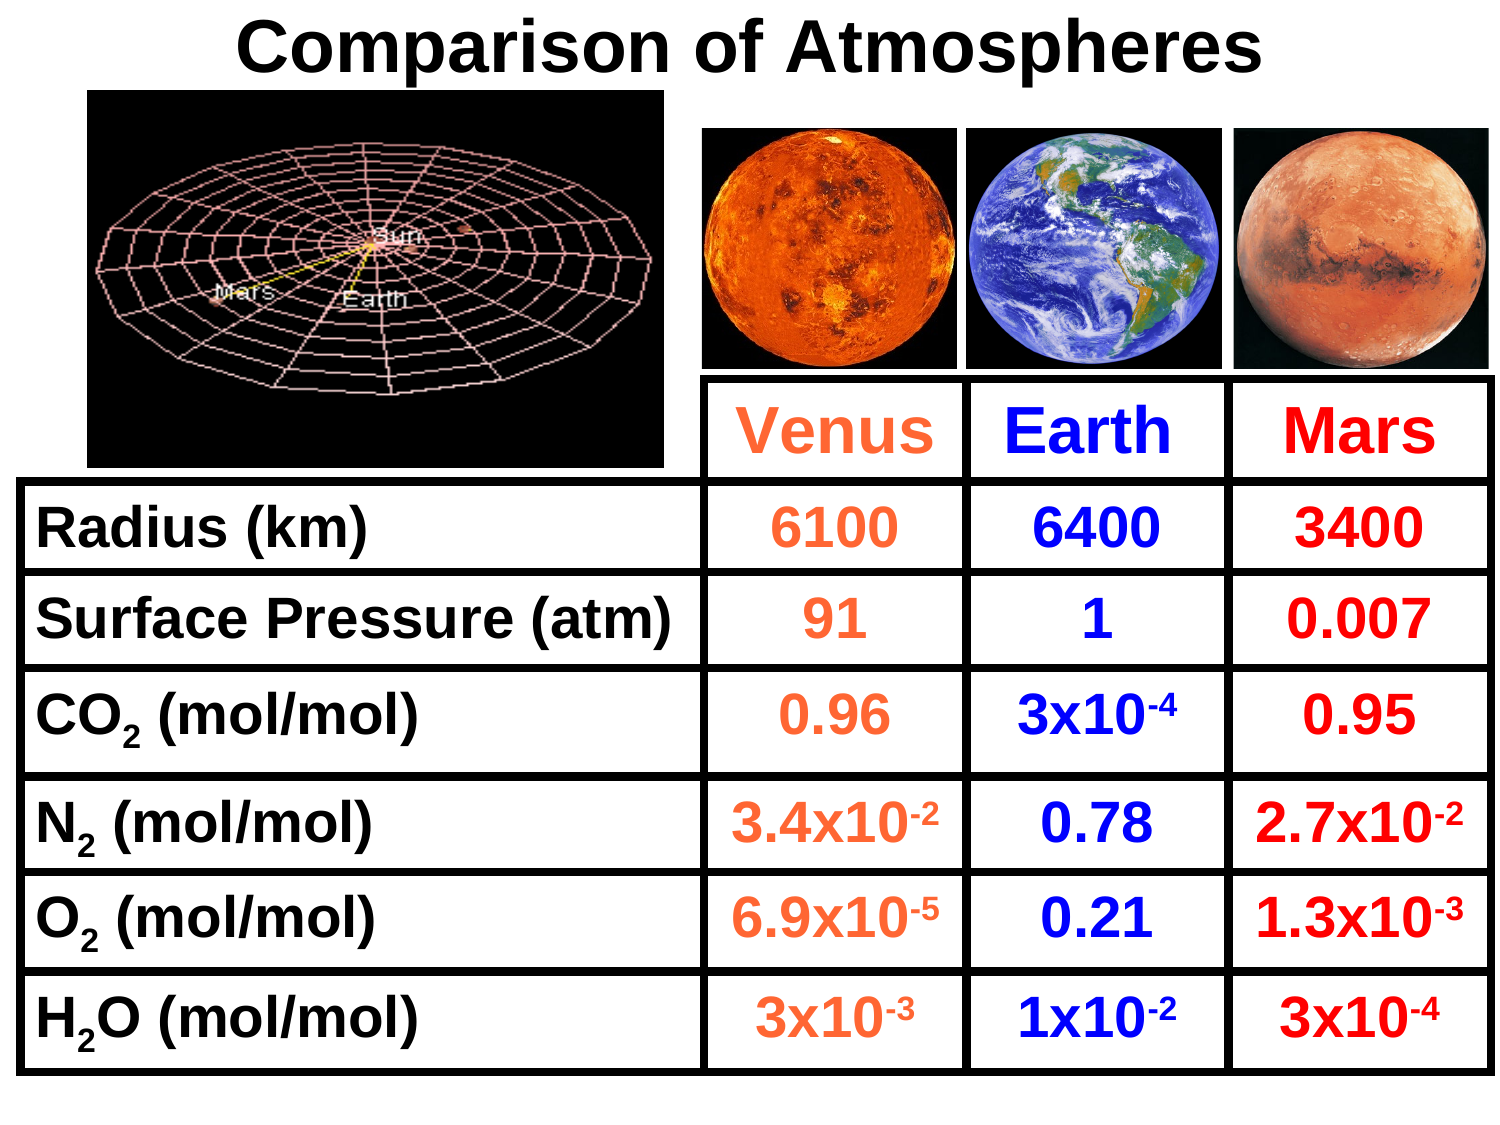

Comparison of Atmospheres
| | Venus | Earth | Mars |
| --- | --- | --- | --- |
| Radius (km) | 6100 | 6400 | 3400 |
| Surface Pressure (atm) | 91 | 1 | 0.007 |
| CO2 (mol/mol) | 0.96 | 3x10-4 | 0.95 |
| N2 (mol/mol) | 3.4x10-2 | 0.78 | 2.7x10-2 |
| O2 (mol/mol) | 6.9x10-5 | 0.21 | 1.3x10-3 |
| H2O (mol/mol) | 3x10-3 | 1x10-2 | 3x10-4 |